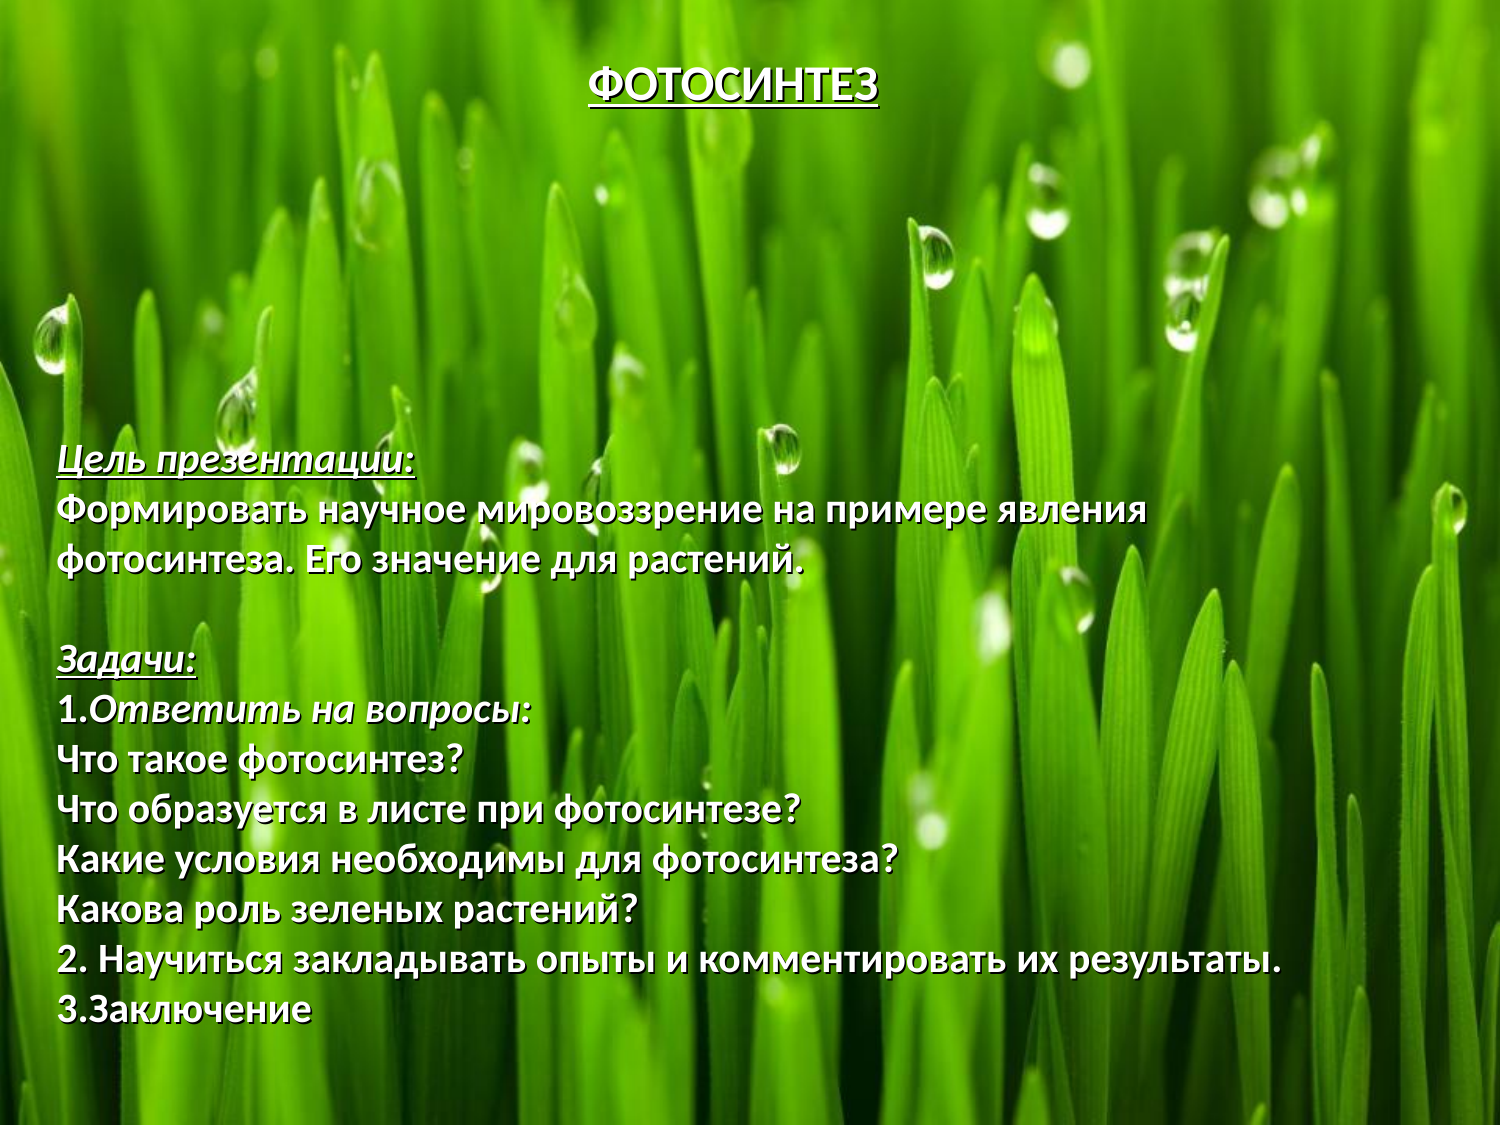

ФОТОСИНТЕЗ
# Цель презентации: Формировать научное мировоззрение на примере явления фотосинтеза. Его значение для растений. Задачи: 1.Ответить на вопросы: Что такое фотосинтез? Что образуется в листе при фотосинтезе? Какие условия необходимы для фотосинтеза? Какова роль зеленых растений? 2. Научиться закладывать опыты и комментировать их результаты. 3.Заключение Используемые материалы: Книга «Мир живой природы» Метод исследования: Наблюдение, опыт.